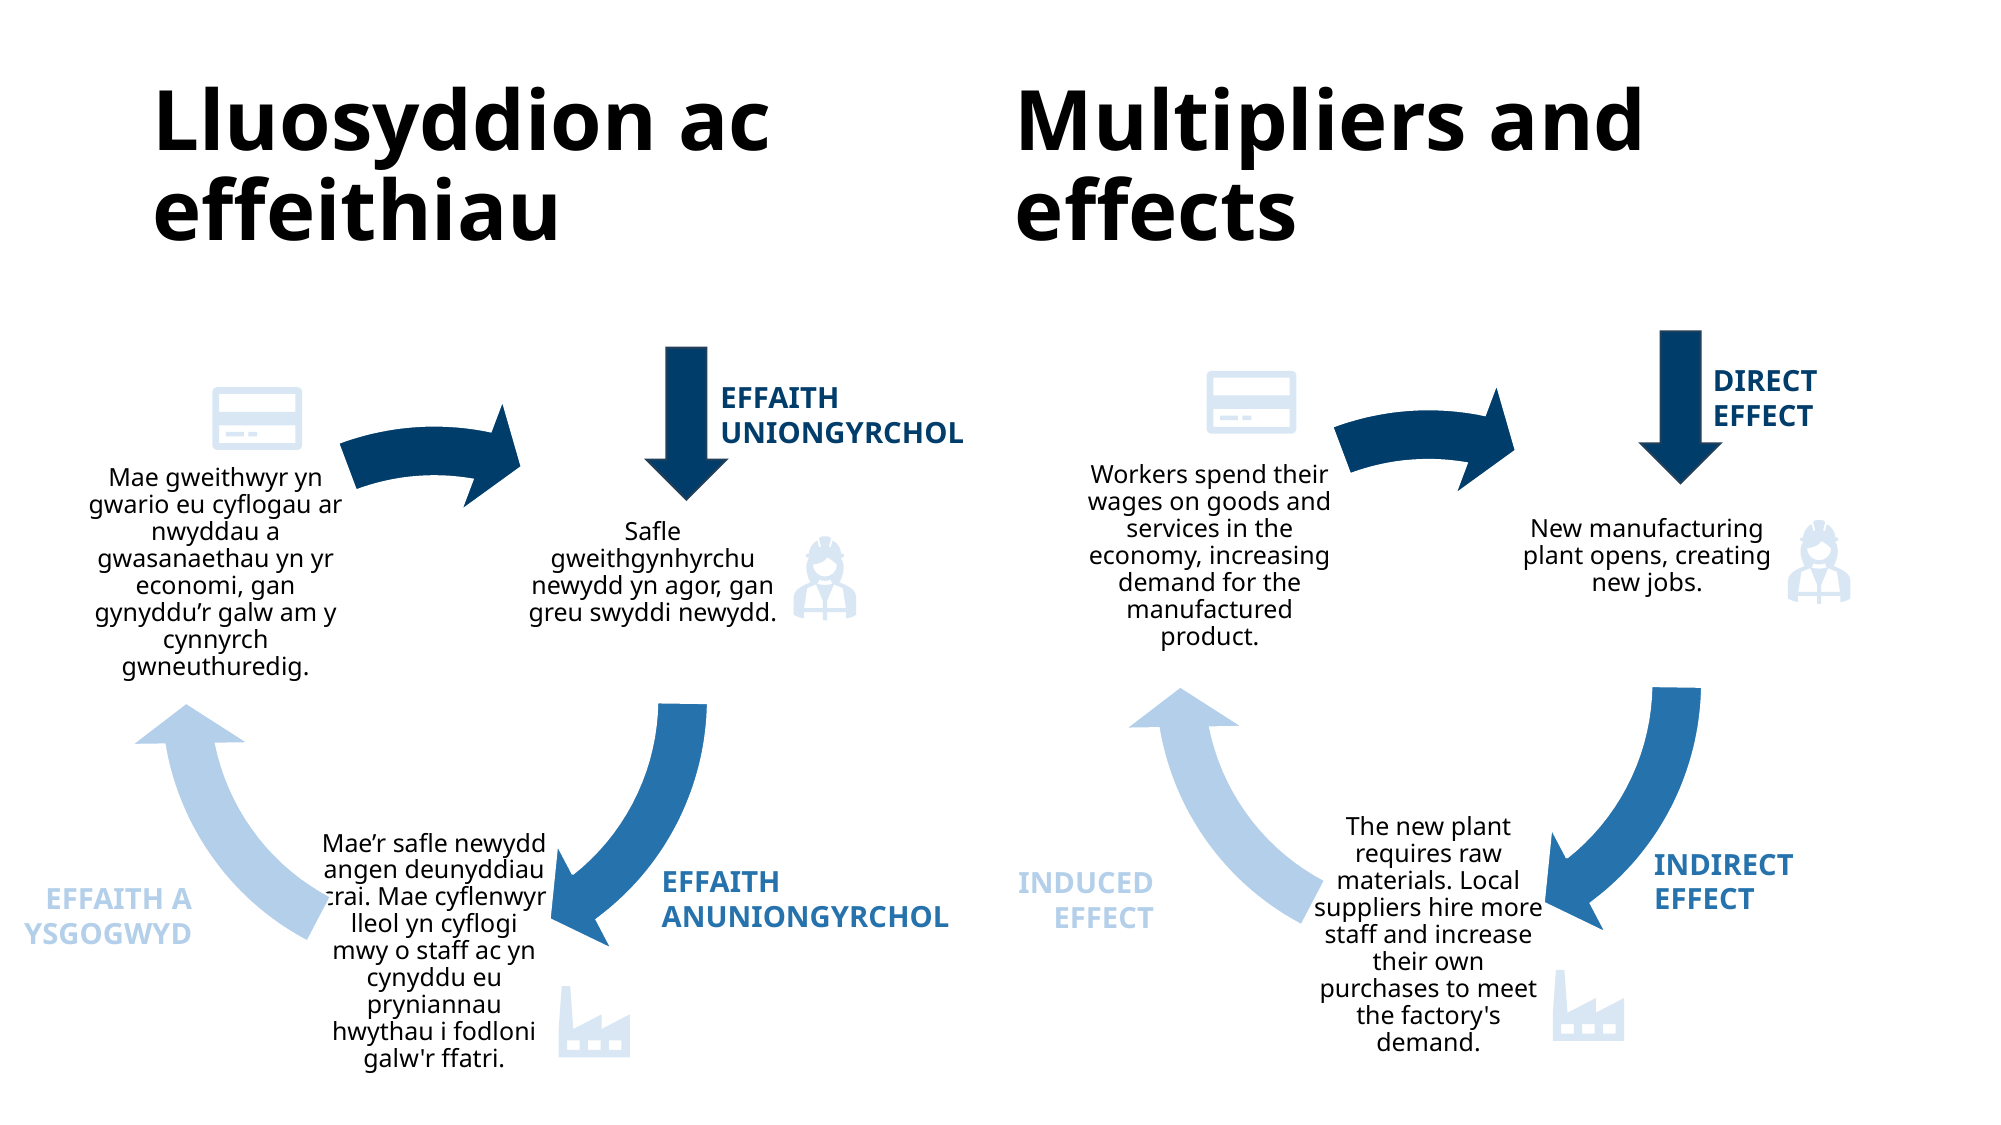

# Lluosyddion ac effeithiau
Multipliers and
effects
DIRECT
EFFECT
Workers spend their wages on goods and services in the economy, increasing demand for the manufactured product.
New manufacturing plant opens, creating new jobs.
The new plant requires raw materials. Local suppliers hire more staff and increase their own purchases to meet the factory's demand.
INDIRECT
EFFECT
INDUCED EFFECT
EFFAITH UNIONGYRCHOL
Mae gweithwyr yn gwario eu cyflogau ar nwyddau a gwasanaethau yn yr economi, gan gynyddu’r galw am y cynnyrch gwneuthuredig.
Safle gweithgynhyrchu newydd yn agor, gan greu swyddi newydd.
Mae’r safle newydd angen deunyddiau crai. Mae cyflenwyr lleol yn cyflogi mwy o staff ac yn cynyddu eu pryniannau hwythau i fodloni galw'r ffatri.
EFFAITH ANUNIONGYRCHOL
EFFAITH A YSGOGWYD